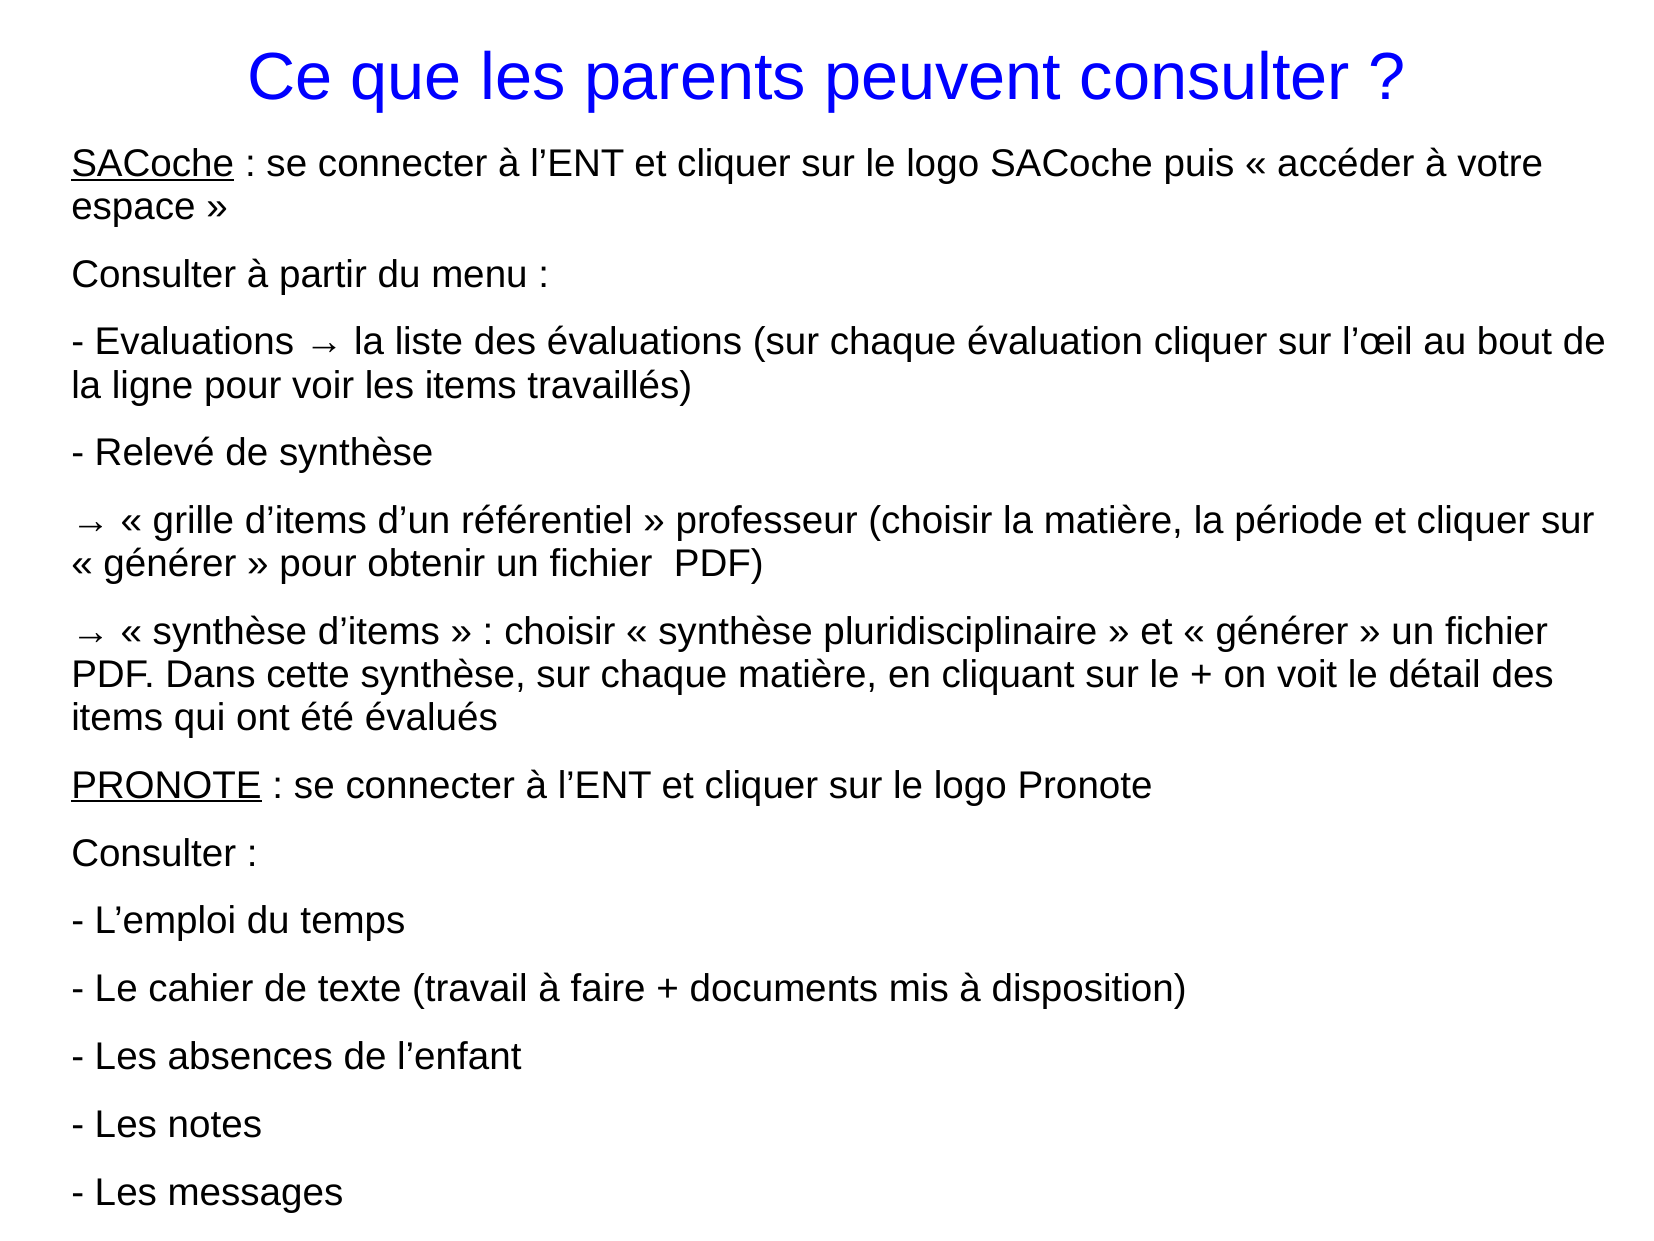

# Ce que les parents peuvent consulter ?
SACoche : se connecter à l’ENT et cliquer sur le logo SACoche puis « accéder à votre espace »
Consulter à partir du menu :
- Evaluations → la liste des évaluations (sur chaque évaluation cliquer sur l’œil au bout de la ligne pour voir les items travaillés)
- Relevé de synthèse
→ « grille d’items d’un référentiel » professeur (choisir la matière, la période et cliquer sur « générer » pour obtenir un fichier PDF)
→ « synthèse d’items » : choisir « synthèse pluridisciplinaire » et « générer » un fichier PDF. Dans cette synthèse, sur chaque matière, en cliquant sur le + on voit le détail des items qui ont été évalués
PRONOTE : se connecter à l’ENT et cliquer sur le logo Pronote
Consulter :
- L’emploi du temps
- Le cahier de texte (travail à faire + documents mis à disposition)
- Les absences de l’enfant
- Les notes
- Les messages